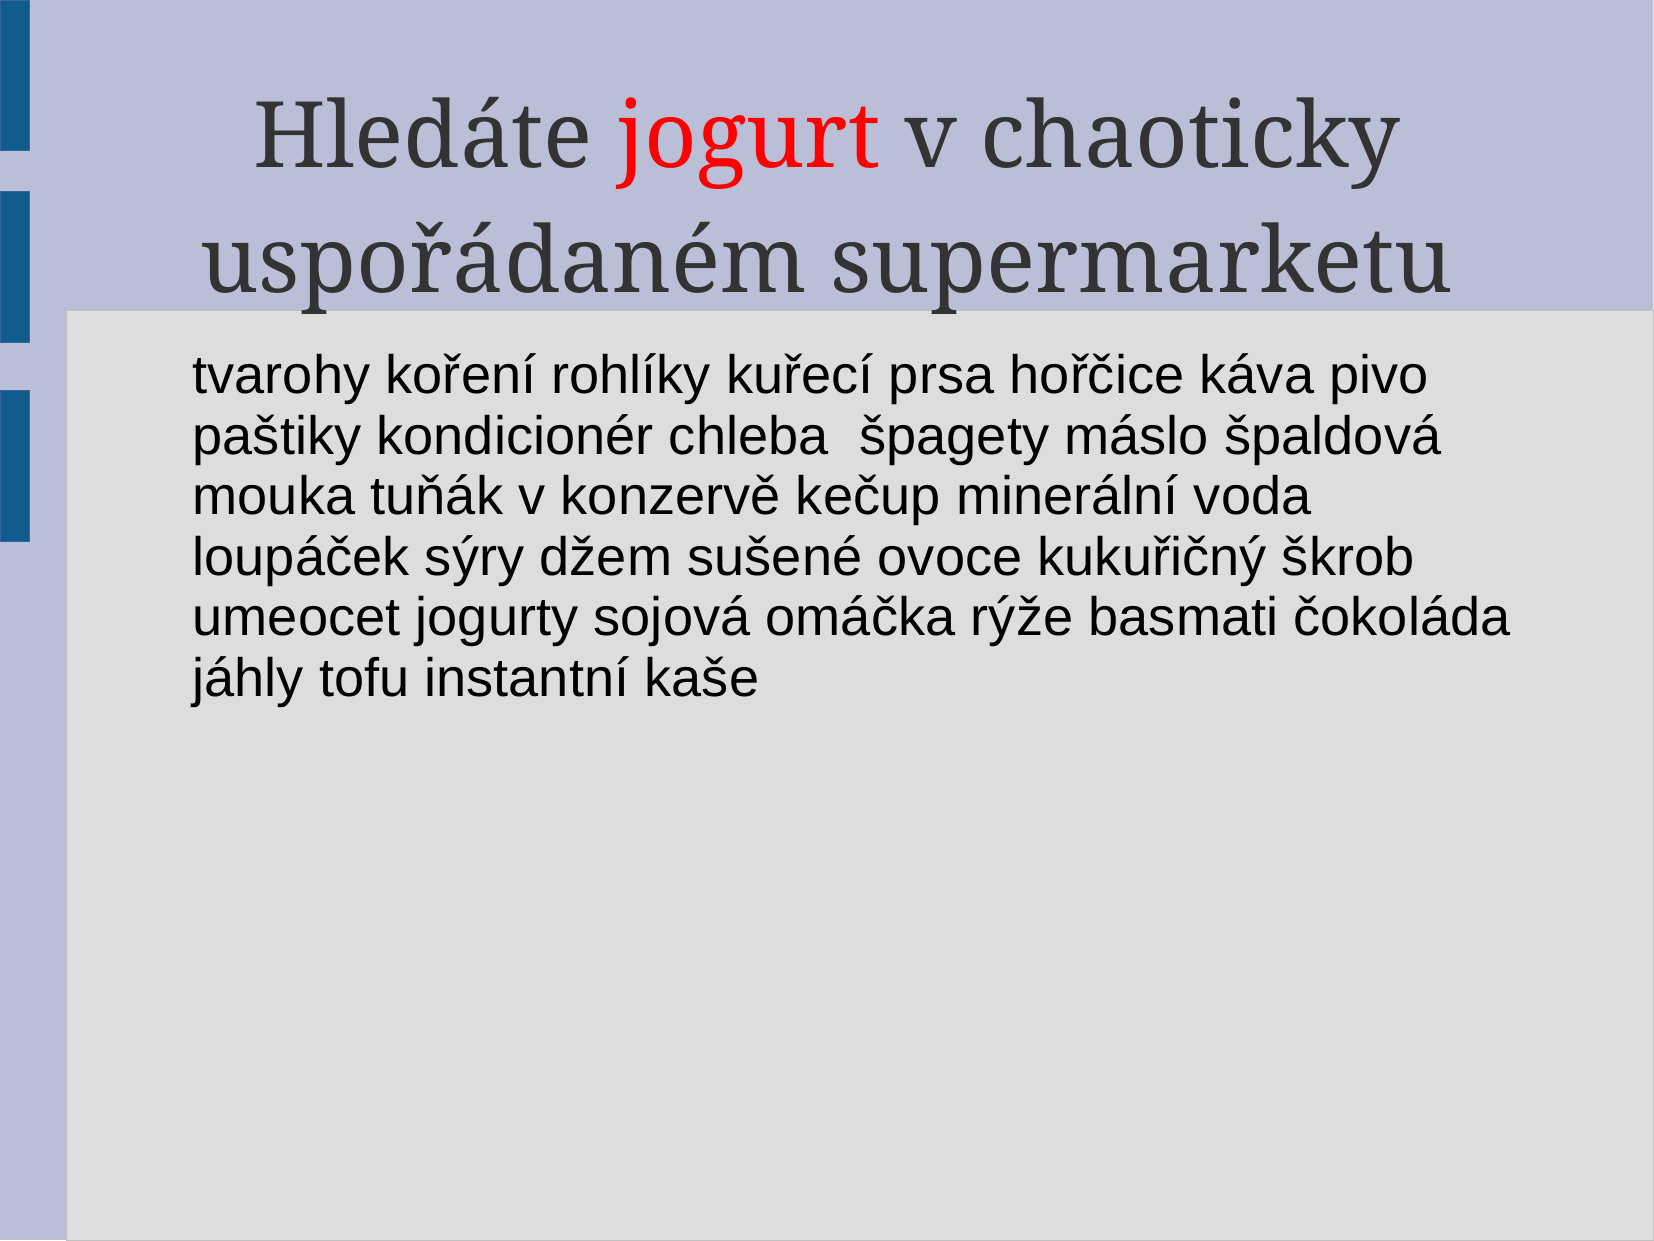

# Hledáte jogurt v chaoticky uspořádaném supermarketu
tvarohy koření rohlíky kuřecí prsa hořčice káva pivo paštiky kondicionér chleba špagety máslo špaldová mouka tuňák v konzervě kečup minerální voda loupáček sýry džem sušené ovoce kukuřičný škrob umeocet jogurty sojová omáčka rýže basmati čokoláda jáhly tofu instantní kaše